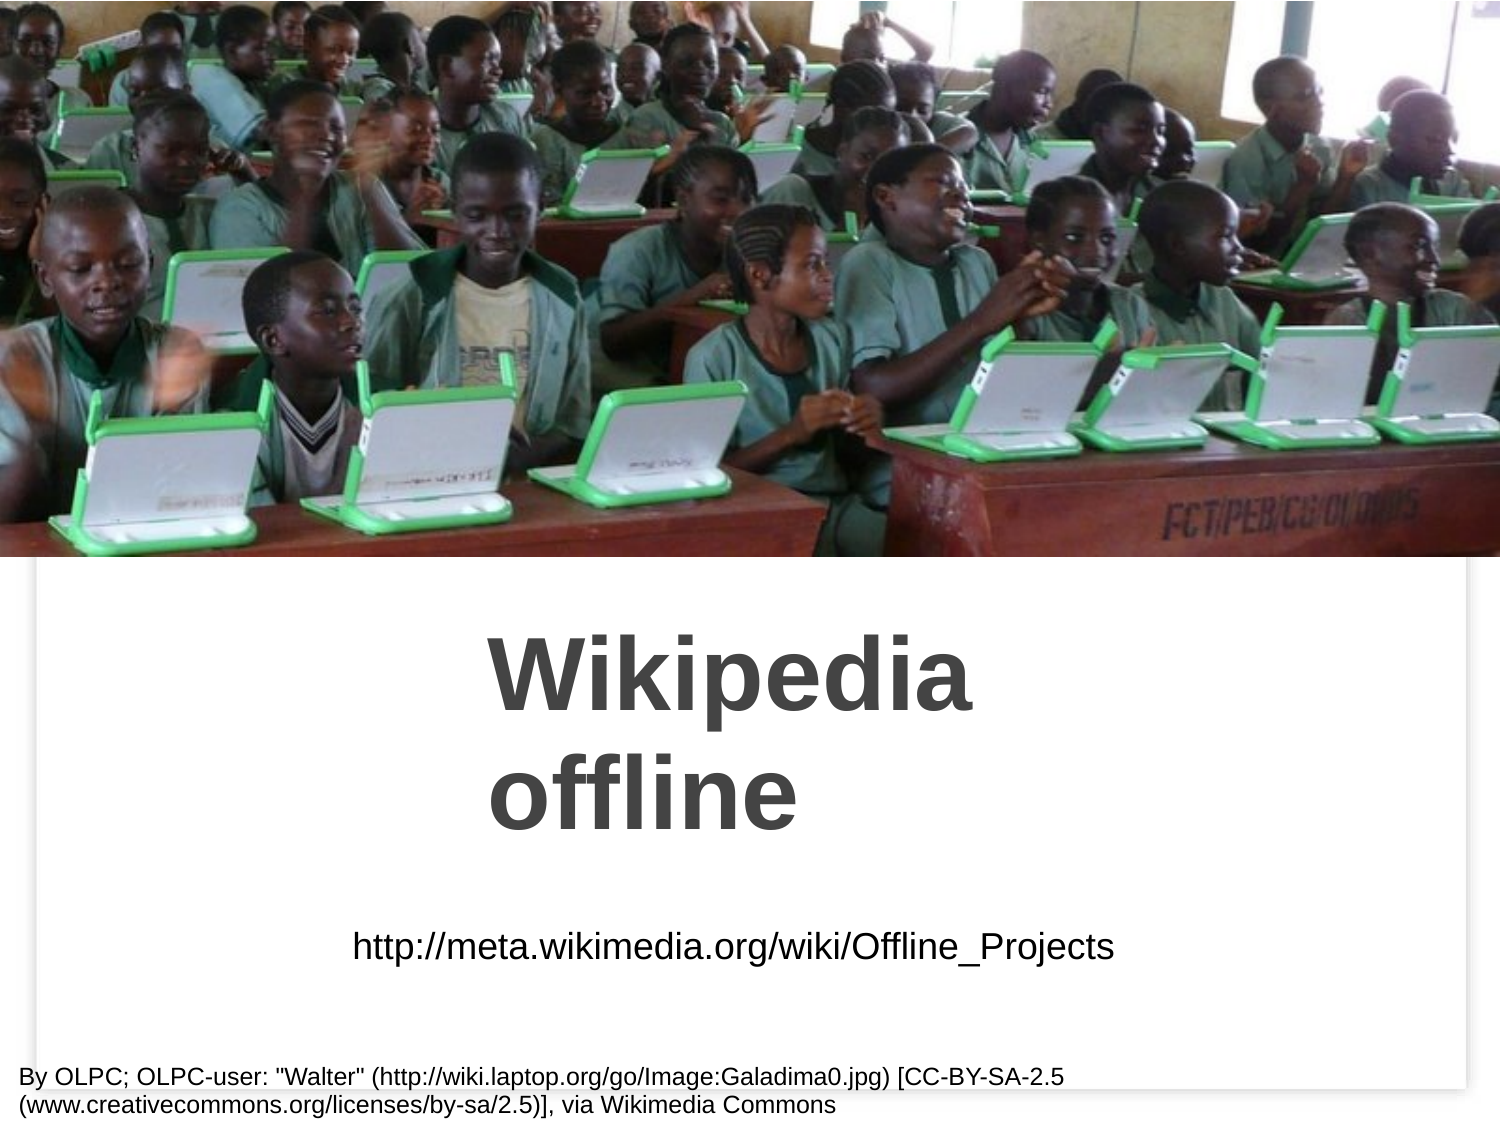

Wikipedia
offline
Wikipedia offline
http://meta.wikimedia.org/wiki/Offline_Projects
By OLPC; OLPC-user: "Walter" (http://wiki.laptop.org/go/Image:Galadima0.jpg) [CC-BY-SA-2.5 (www.creativecommons.org/licenses/by-sa/2.5)], via Wikimedia Commons